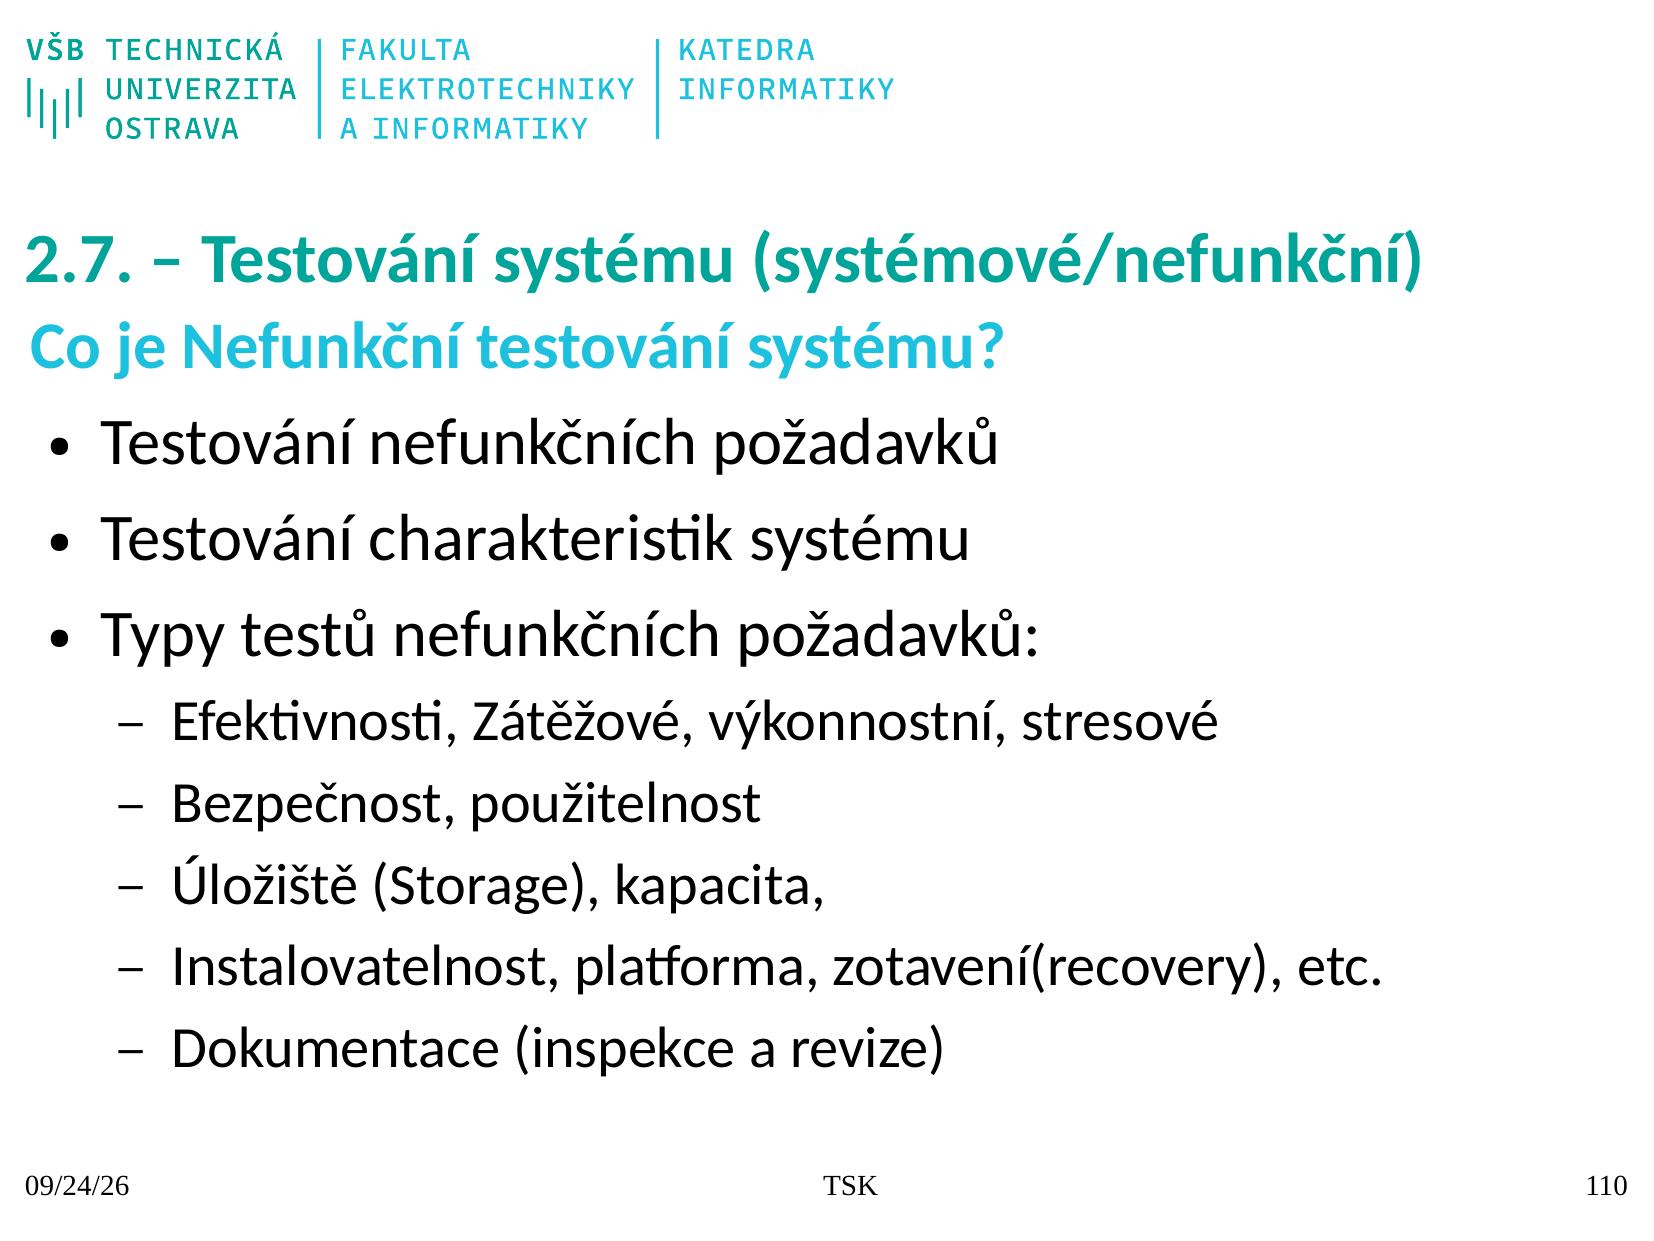

# 2.7. – Testování systému (systémové/nefunkční)
Co je Nefunkční testování systému?
Testování nefunkčních požadavků
Testování charakteristik systému
Typy testů nefunkčních požadavků:
Efektivnosti, Zátěžové, výkonnostní, stresové
Bezpečnost, použitelnost
Úložiště (Storage), kapacita,
Instalovatelnost, platforma, zotavení(recovery), etc.
Dokumentace (inspekce a revize)
TSK
110